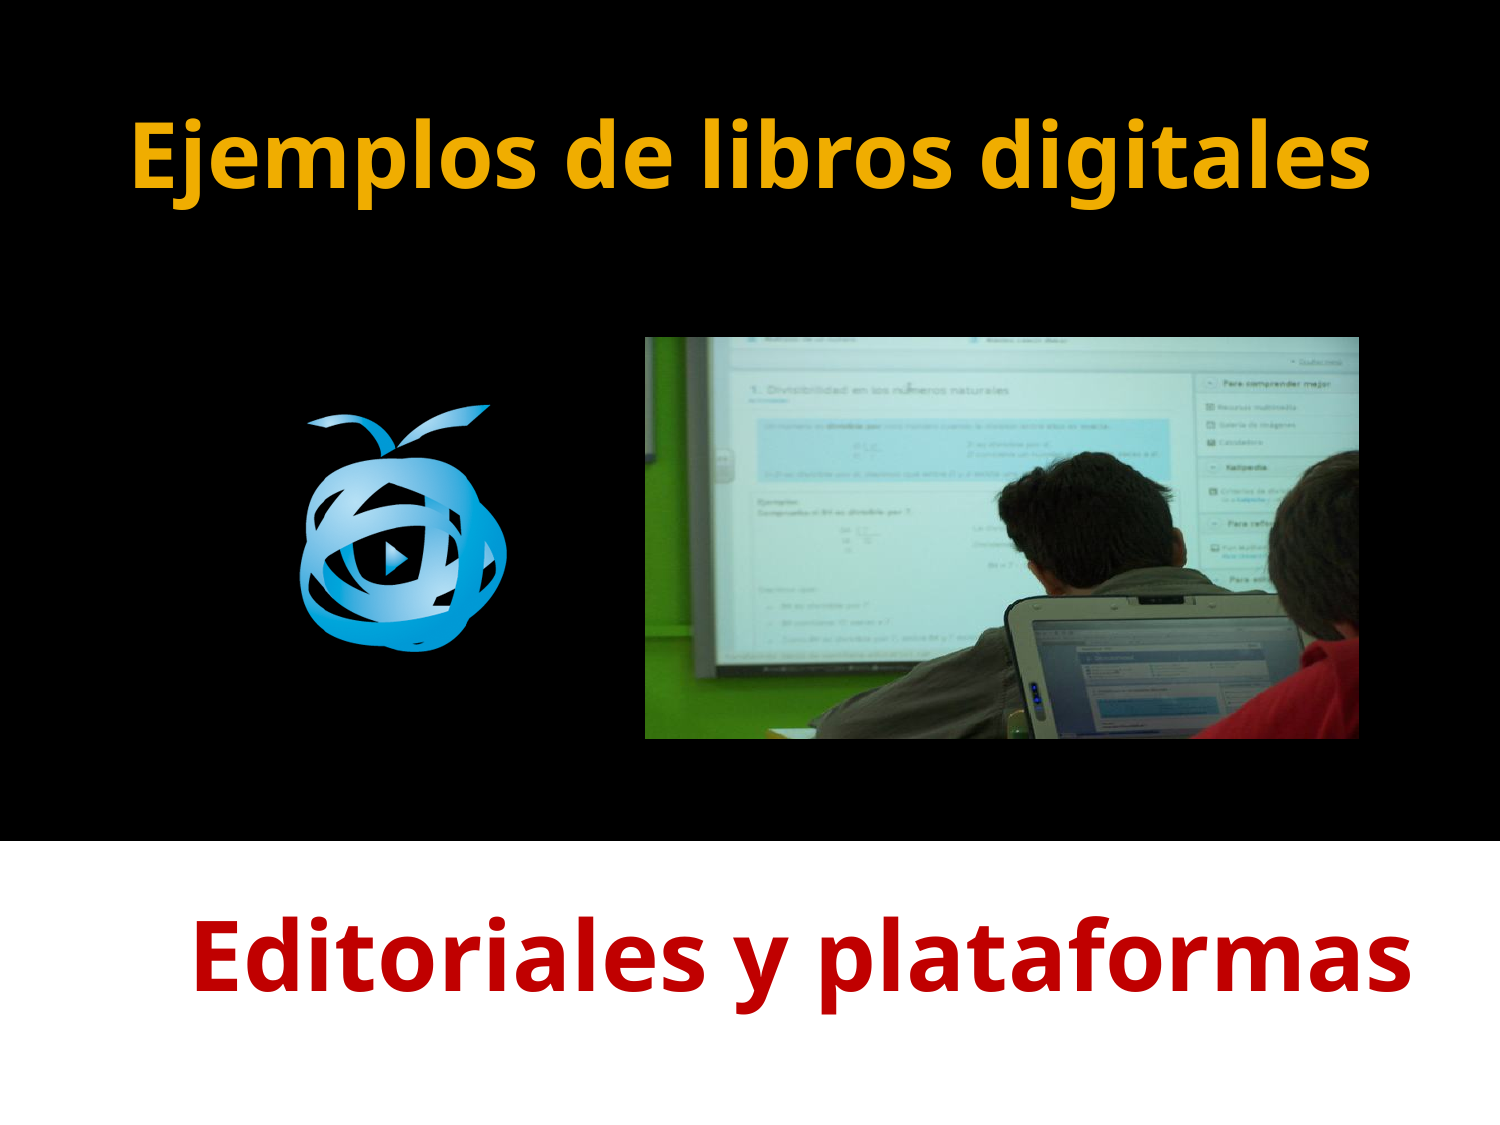

# Ejemplos de libros digitales
Editoriales y plataformas